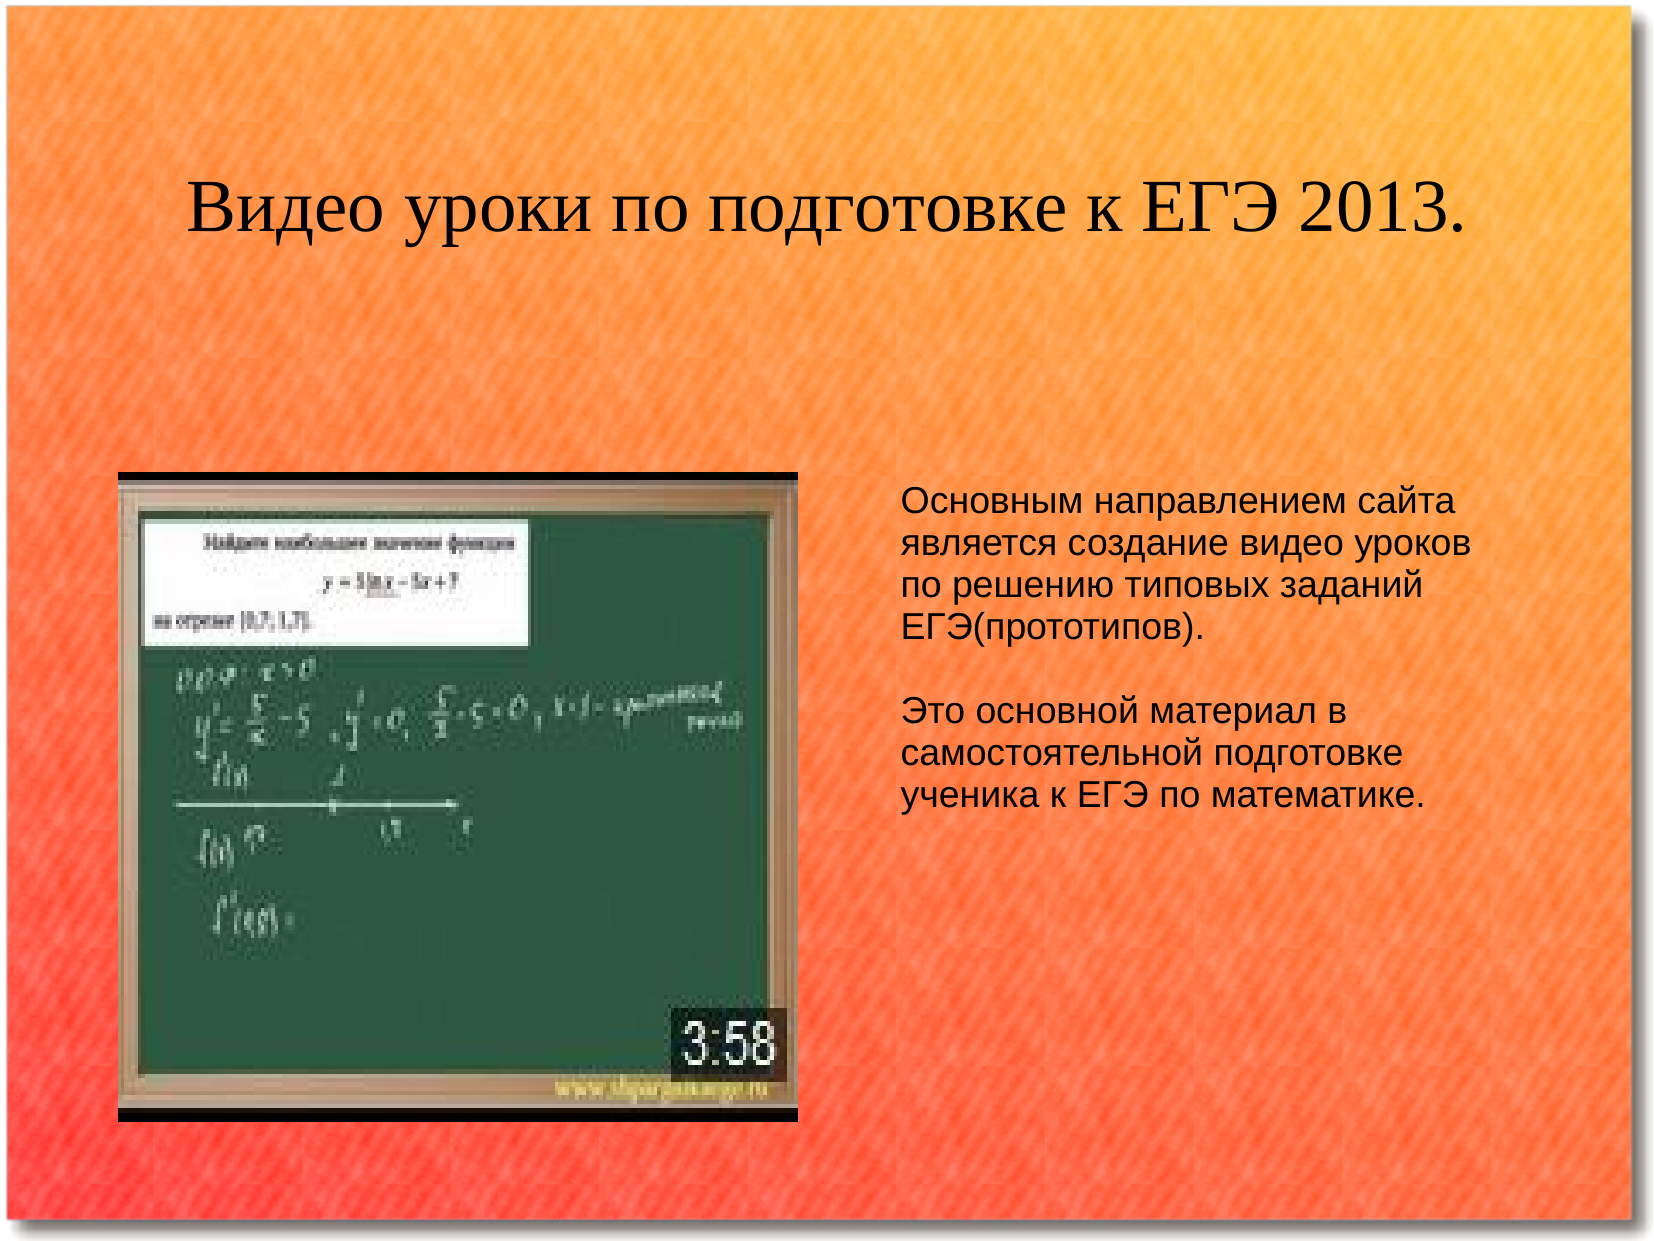

# Видео уроки по подготовке к ЕГЭ 2013.
Основным направлением сайта является создание видео уроков по решению типовых заданий ЕГЭ(прототипов).
Это основной материал в самостоятельной подготовке ученика к ЕГЭ по математике.